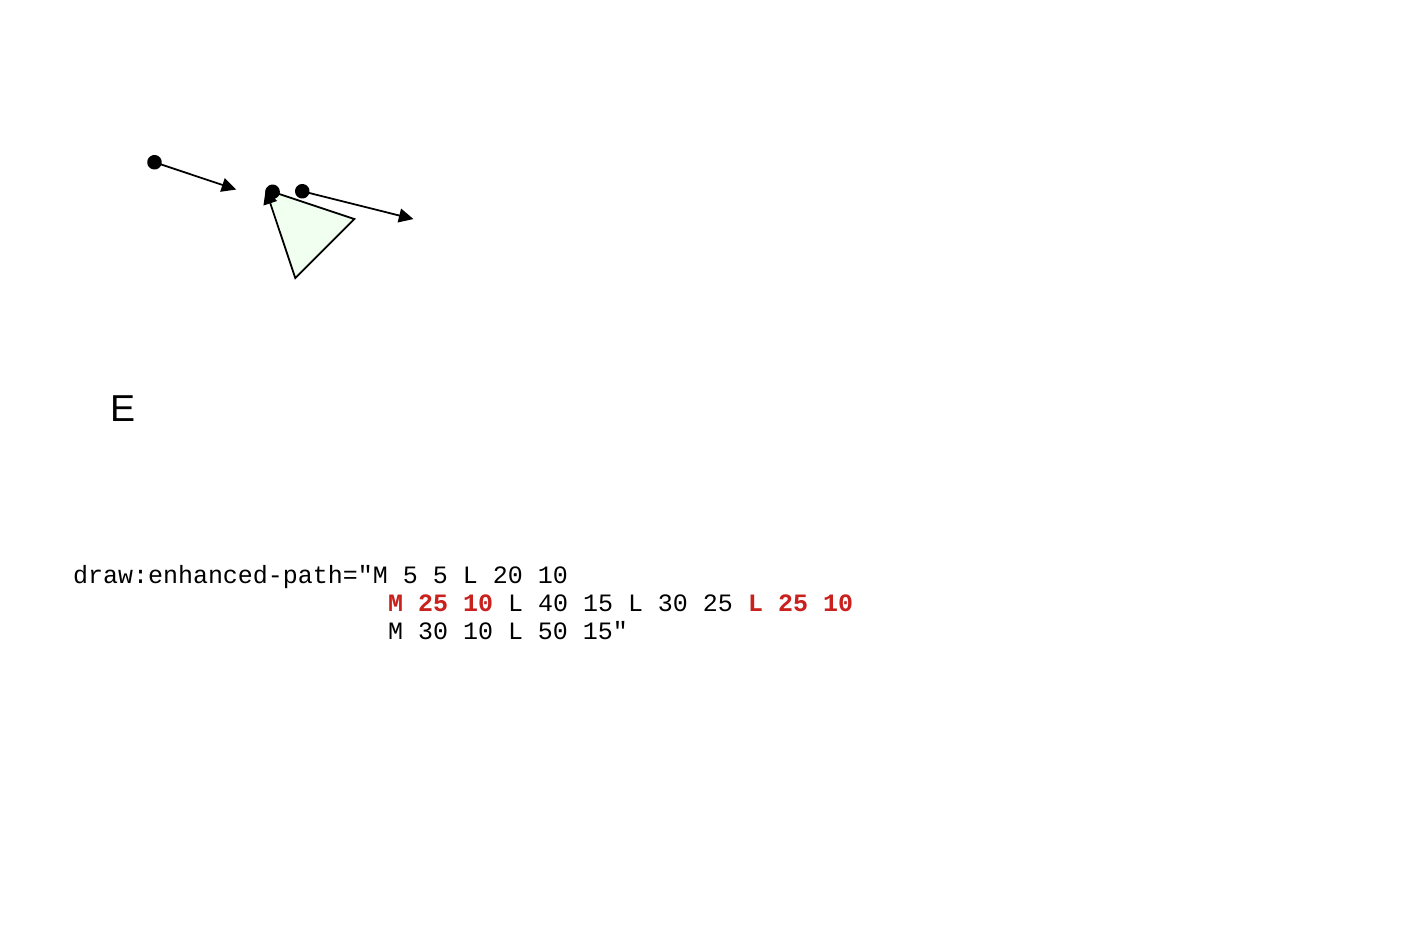

E
draw:enhanced-path="M 5 5 L 20 10
 M 25 10 L 40 15 L 30 25 L 25 10
 M 30 10 L 50 15"